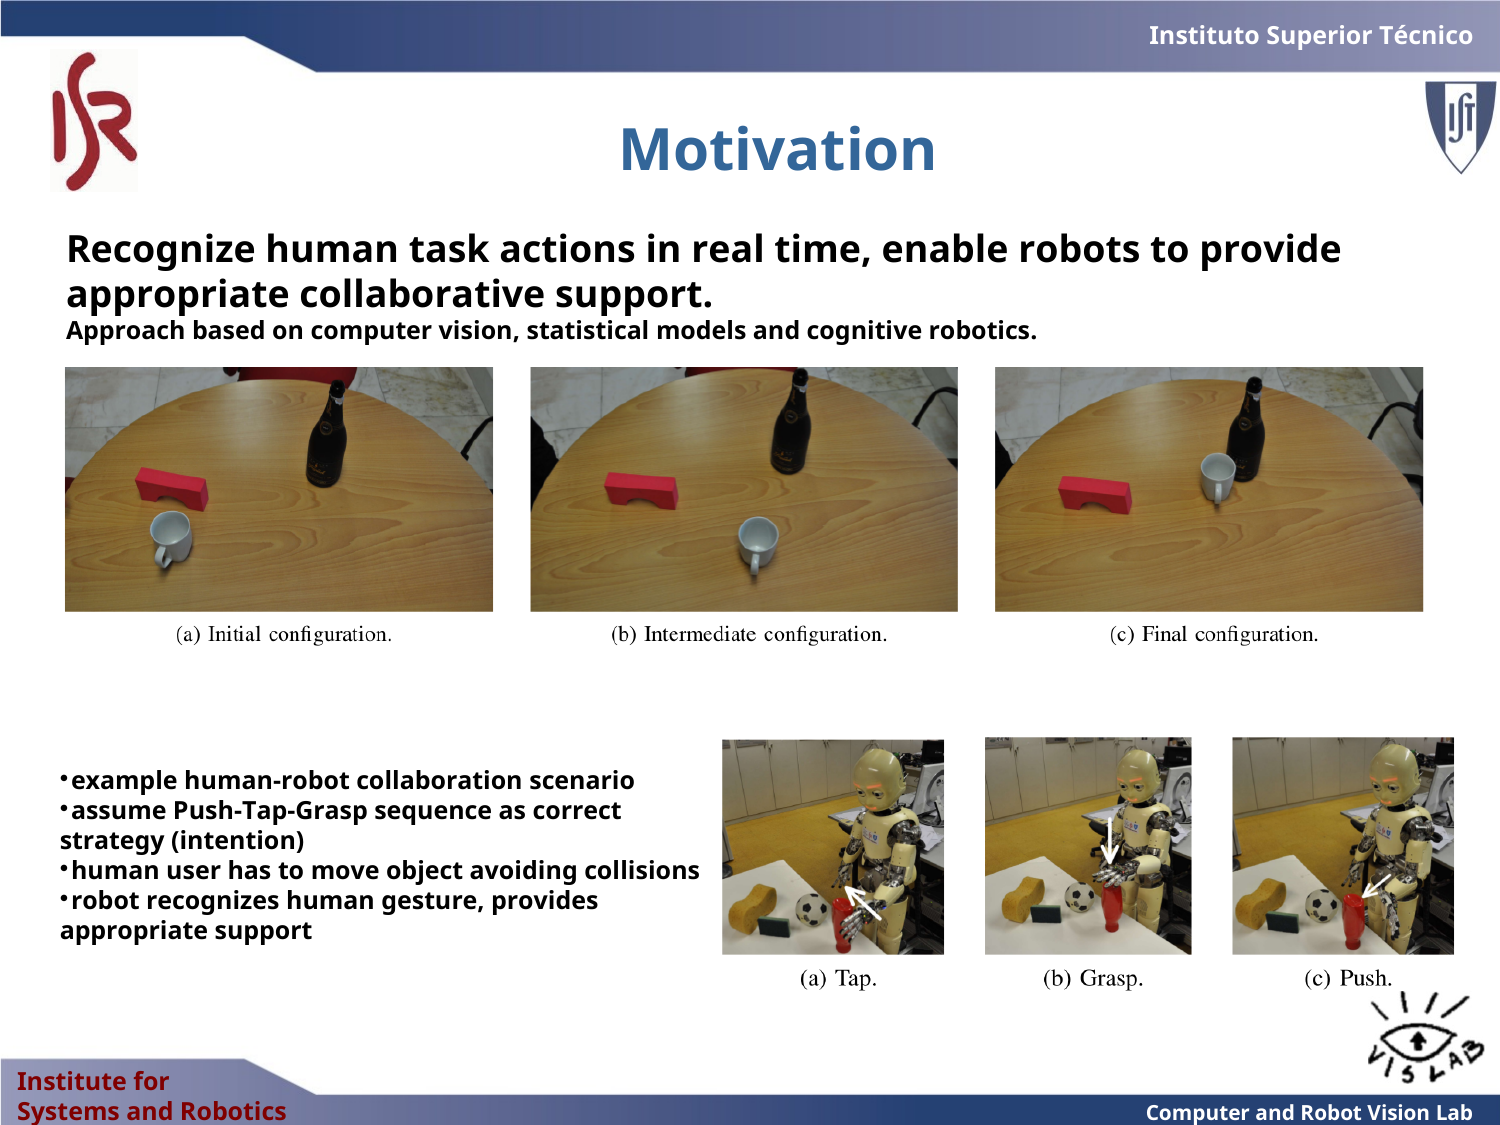

Motivation
Recognize human task actions in real time, enable robots to provide appropriate collaborative support.
Approach based on computer vision, statistical models and cognitive robotics.
example human-robot collaboration scenario
assume Push-Tap-Grasp sequence as correct strategy (intention)
human user has to move object avoiding collisions
robot recognizes human gesture, provides appropriate support